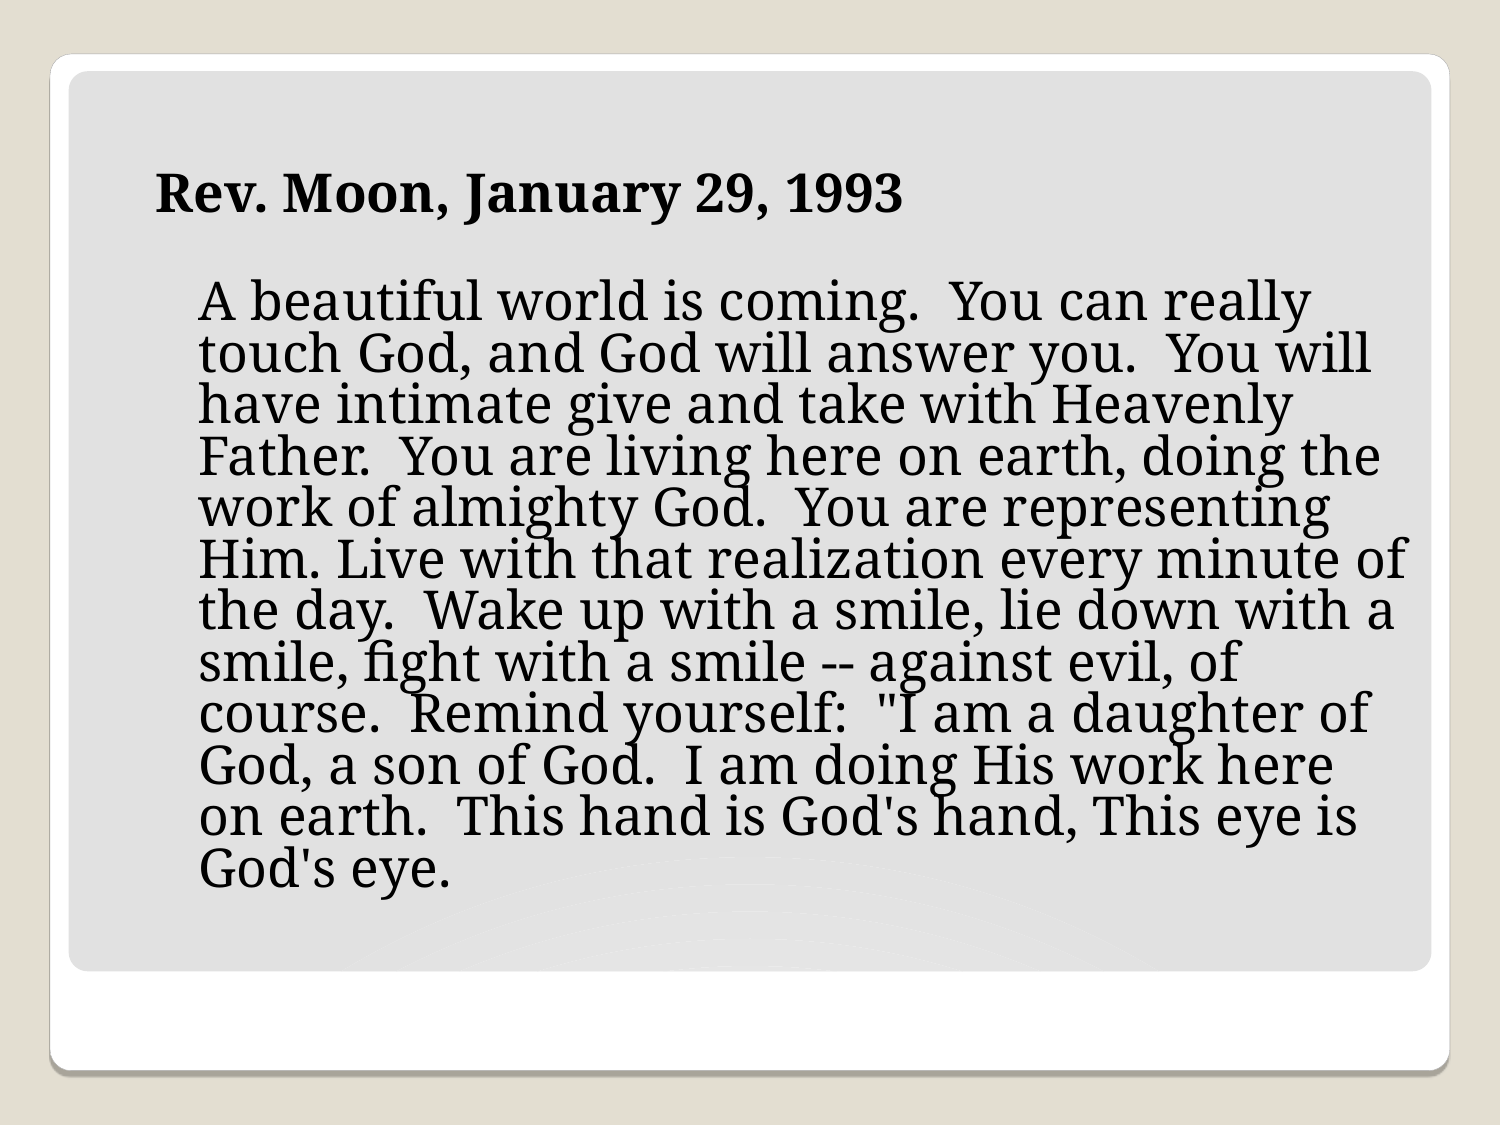

Rev. Moon, January 29, 1993
A beautiful world is coming.  You can really touch God, and God will answer you.  You will have intimate give and take with Heavenly Father.  You are living here on earth, doing the work of almighty God.  You are representing Him. Live with that realization every minute of the day.  Wake up with a smile, lie down with a smile, fight with a smile -- against evil, of course.  Remind yourself:  "I am a daughter of God, a son of God.  I am doing His work here on earth.  This hand is God's hand, This eye is God's eye.
#